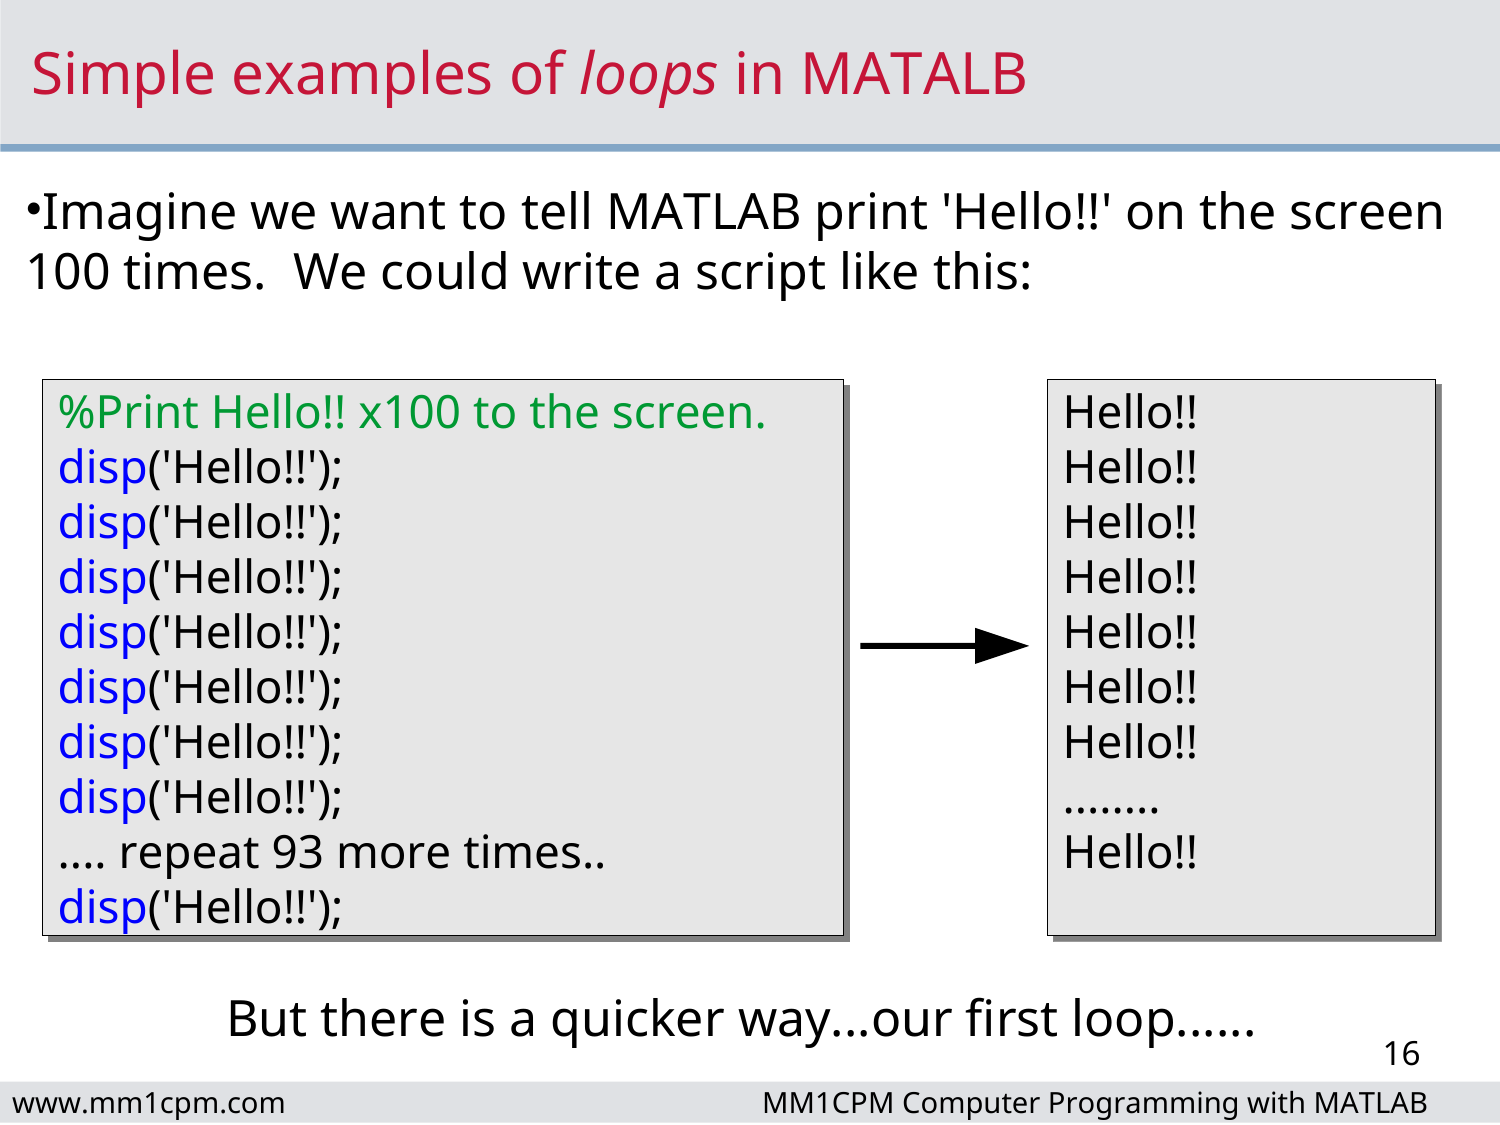

# Simple examples of loops in MATALB
Imagine we want to tell MATLAB print 'Hello!!' on the screen 100 times. We could write a script like this:
Hello!!
Hello!!
Hello!!
Hello!!
Hello!!
Hello!!
Hello!!
........
Hello!!
%Print Hello!! x100 to the screen.
disp('Hello!!');
disp('Hello!!');
disp('Hello!!');
disp('Hello!!');
disp('Hello!!');
disp('Hello!!');
disp('Hello!!');
.... repeat 93 more times..
disp('Hello!!');
But there is a quicker way...our first loop......